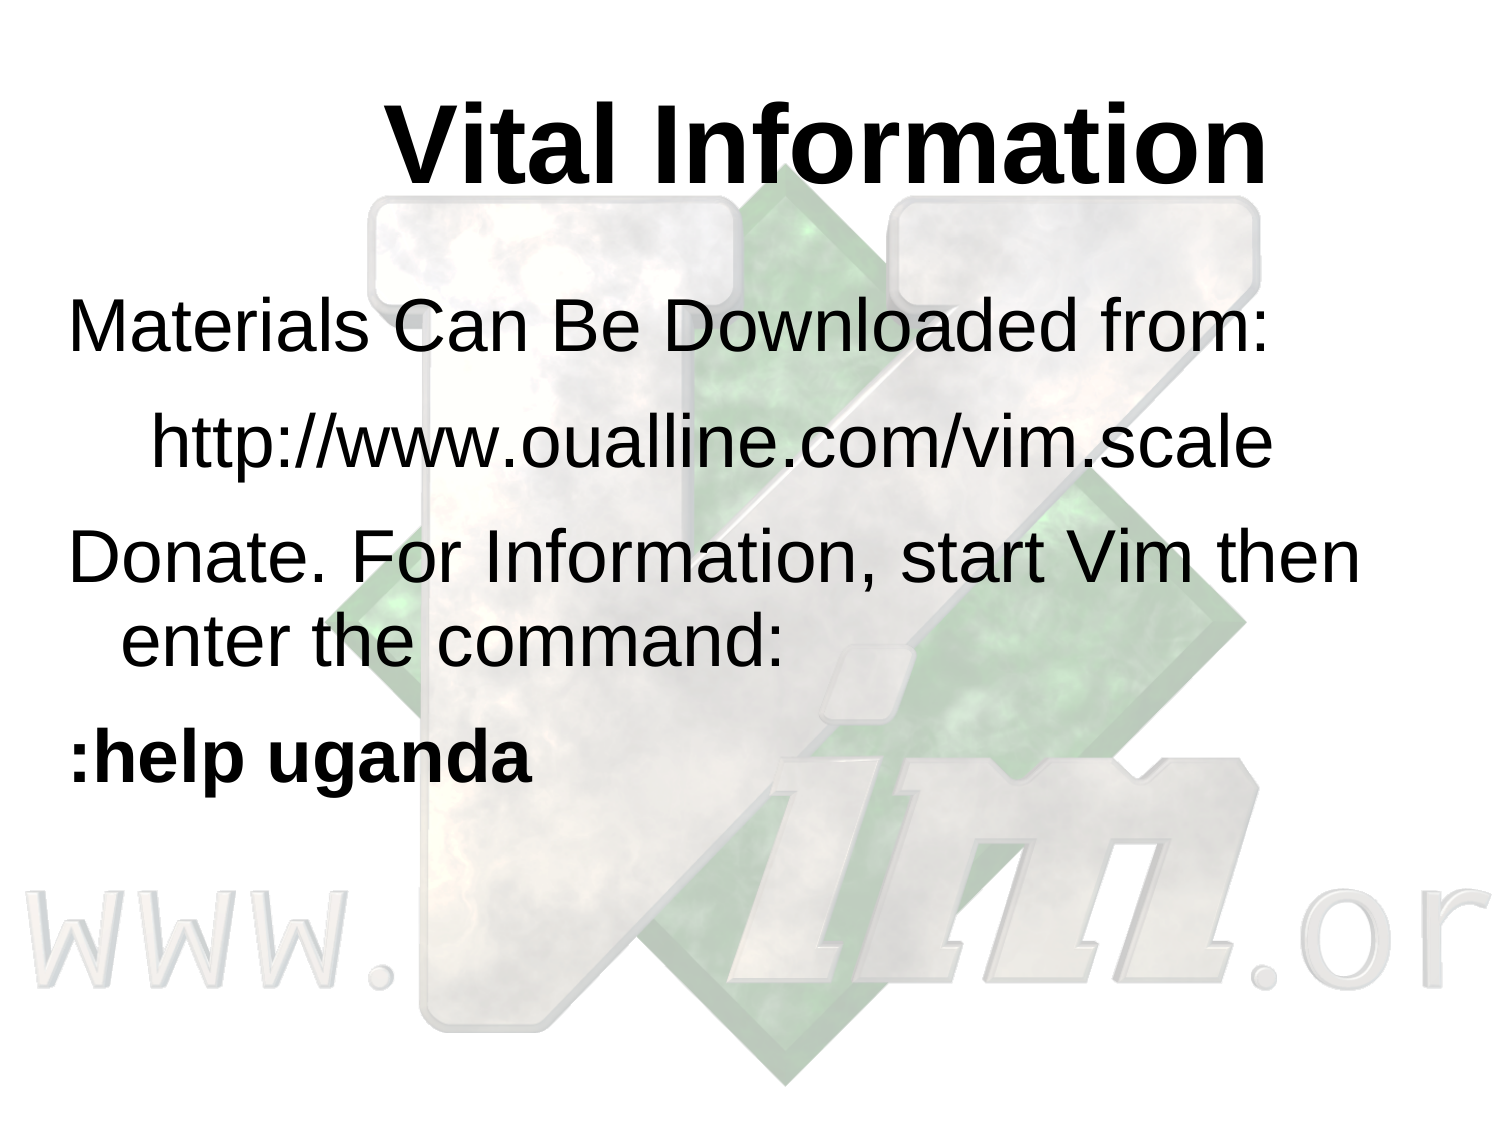

# Vital Information
Materials Can Be Downloaded from:
 http://www.oualline.com/vim.scale
Donate. For Information, start Vim then enter the command:
:help uganda